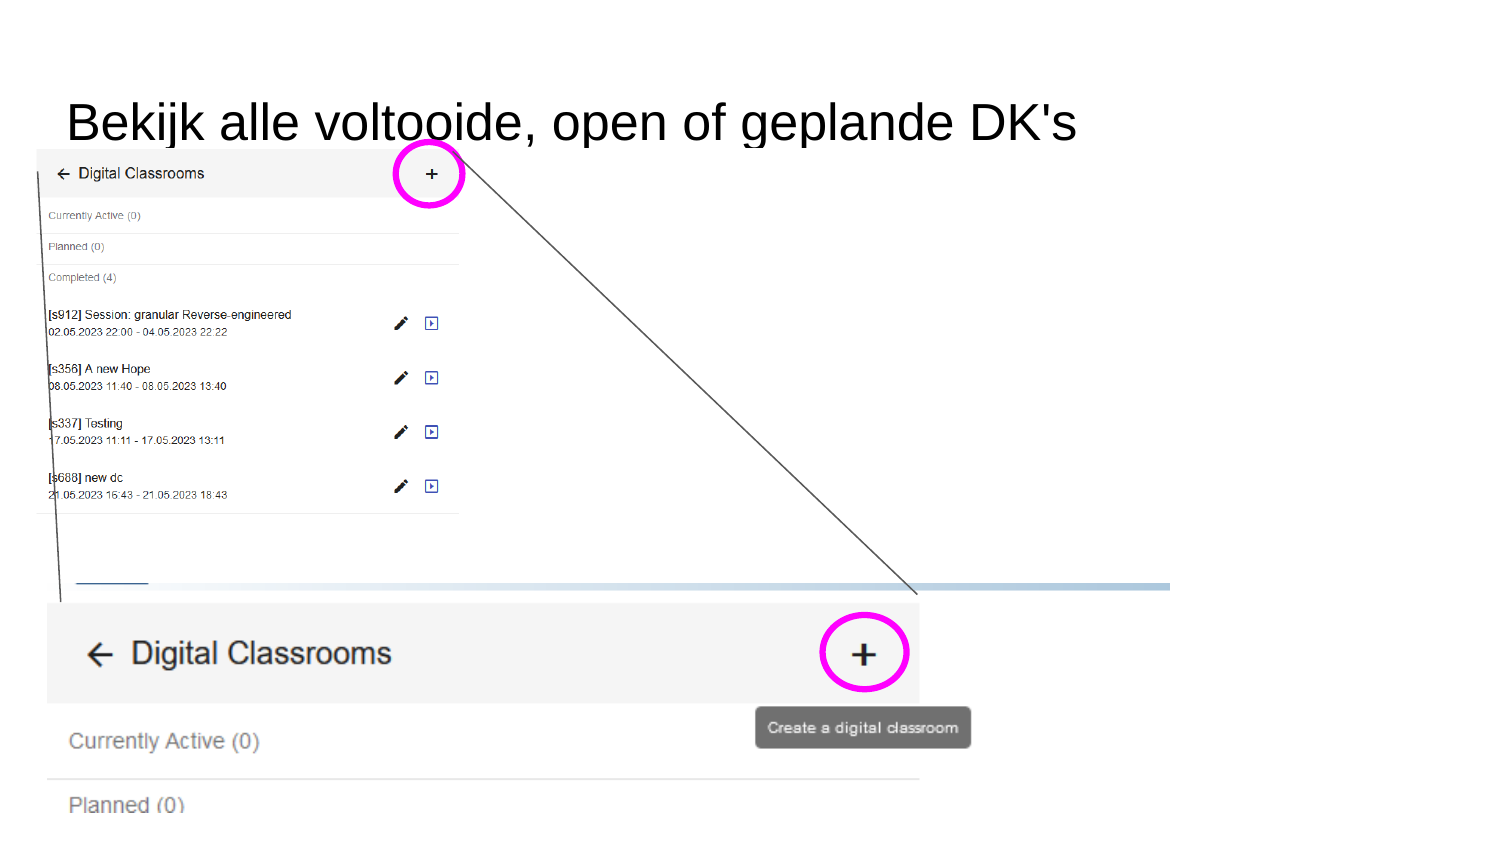

# Bekijk alle voltooide, open of geplande DK's